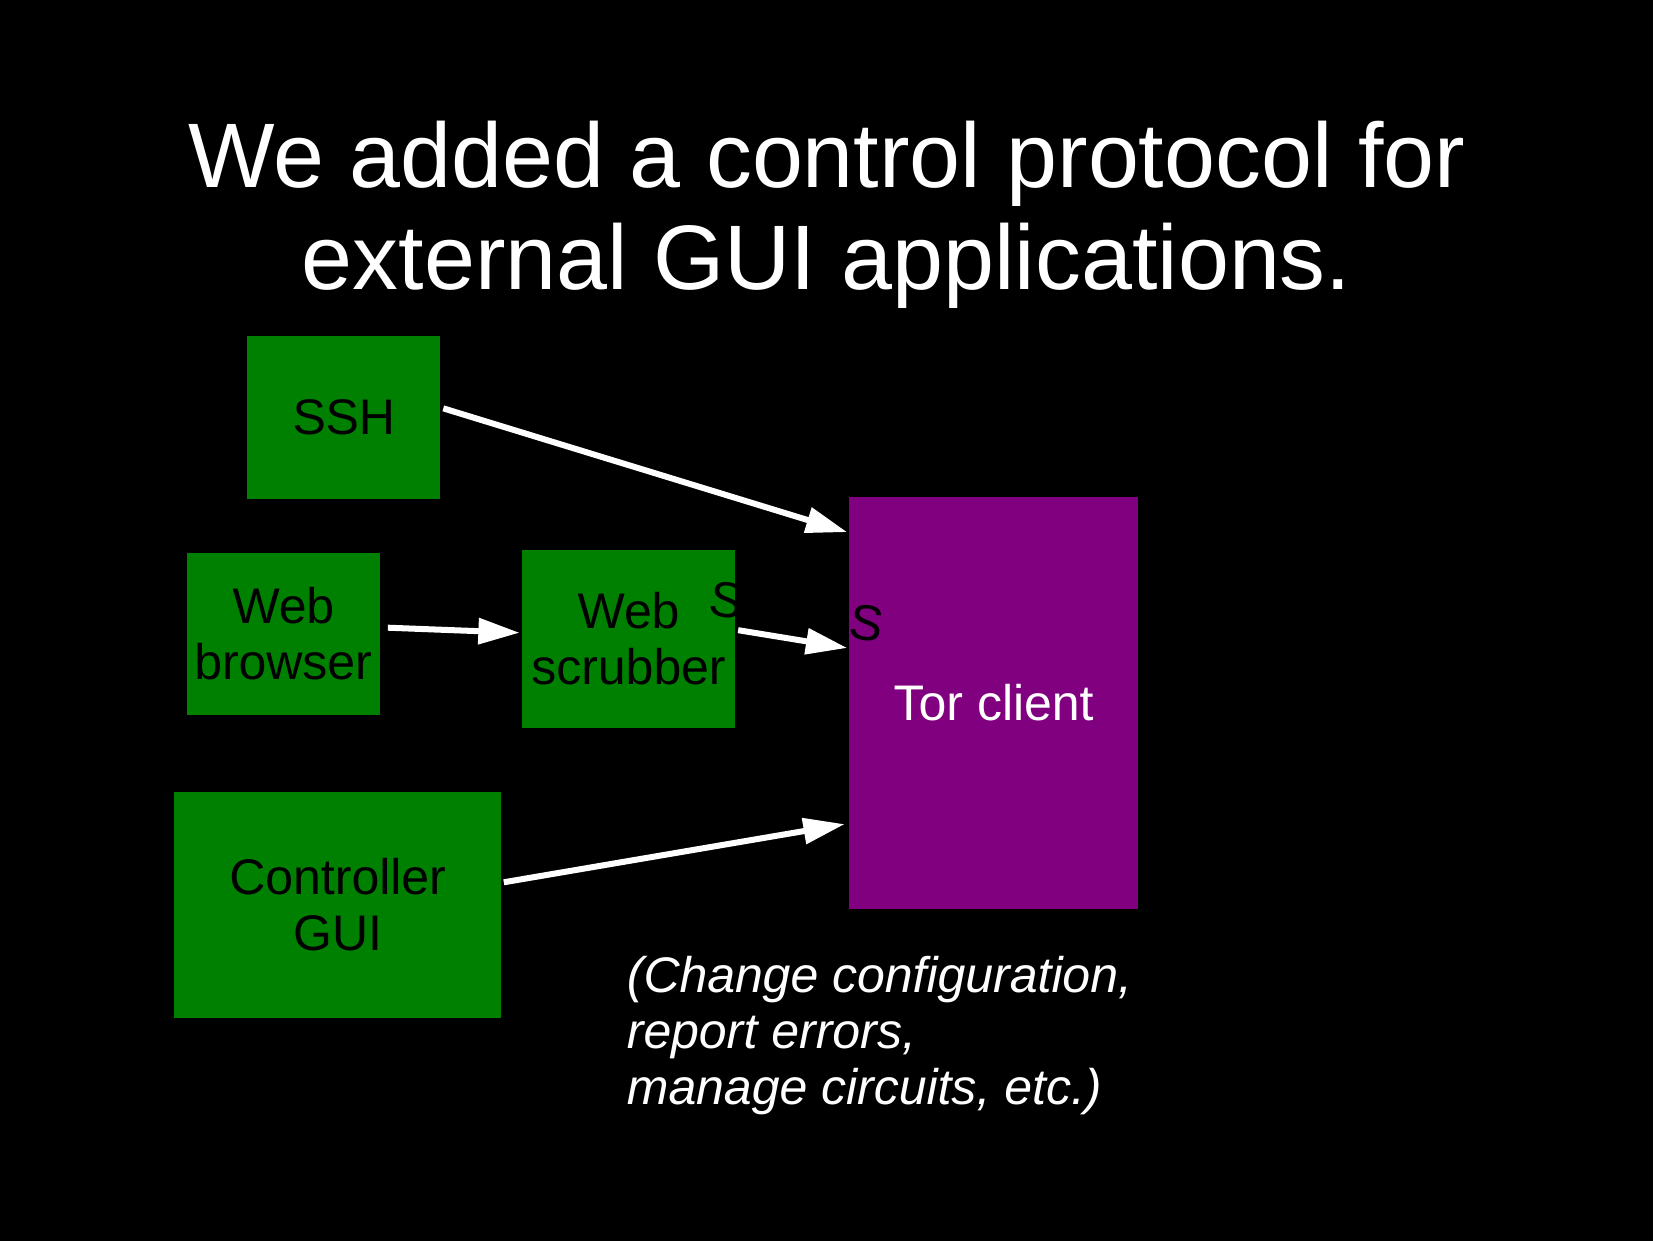

# We added a control protocol for external GUI applications.
SSH
SOCKS
Tor client
Web
scrubber
Web
browser
HTTP
SOCKS
Controller
GUI
Control
protocol
(Change configuration,
report errors,
manage circuits, etc.)